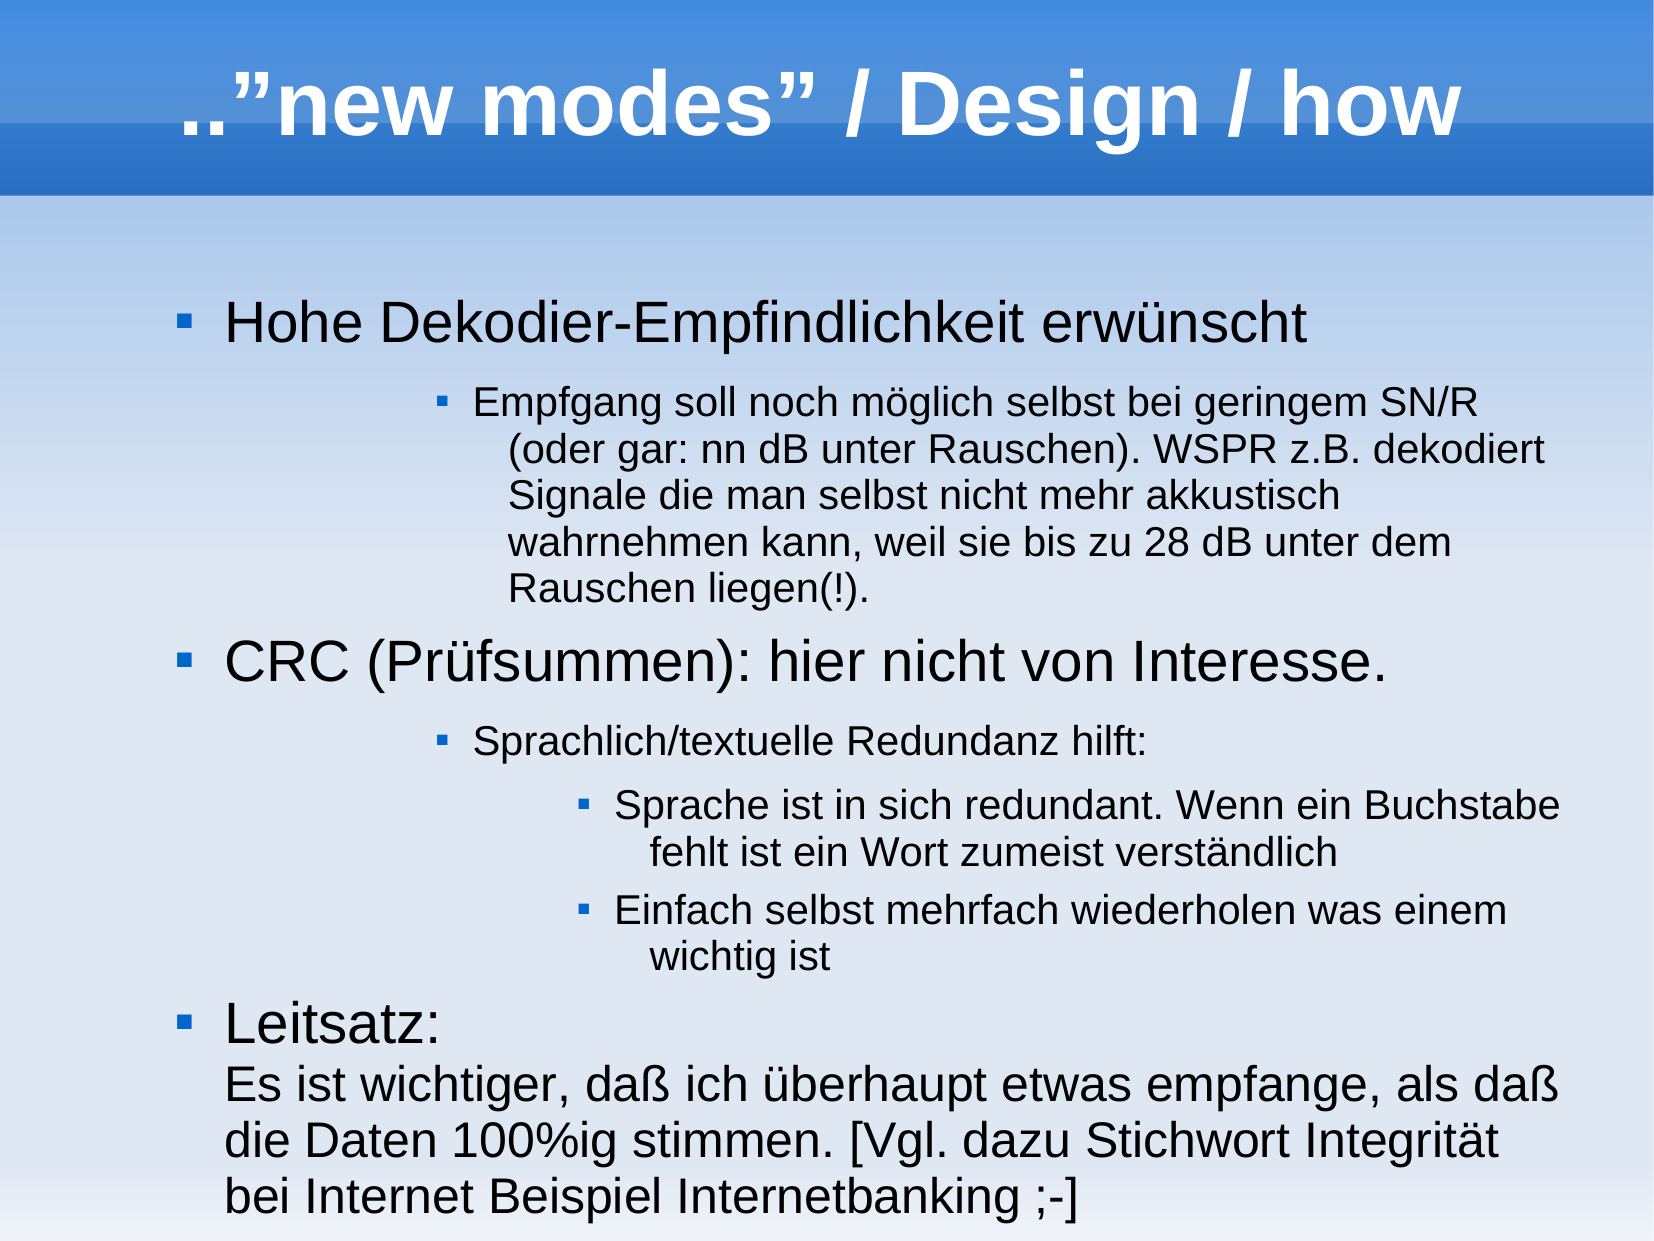

# ..”new modes” / Design / how
Hohe Dekodier-Empfindlichkeit erwünscht
Empfgang soll noch möglich selbst bei geringem SN/R (oder gar: nn dB unter Rauschen). WSPR z.B. dekodiert Signale die man selbst nicht mehr akkustisch wahrnehmen kann, weil sie bis zu 28 dB unter dem Rauschen liegen(!).
CRC (Prüfsummen): hier nicht von Interesse.
Sprachlich/textuelle Redundanz hilft:
Sprache ist in sich redundant. Wenn ein Buchstabe fehlt ist ein Wort zumeist verständlich
Einfach selbst mehrfach wiederholen was einem wichtig ist
Leitsatz:
Es ist wichtiger, daß ich überhaupt etwas empfange, als daß die Daten 100%ig stimmen. [Vgl. dazu Stichwort Integrität bei Internet Beispiel Internetbanking ;-]